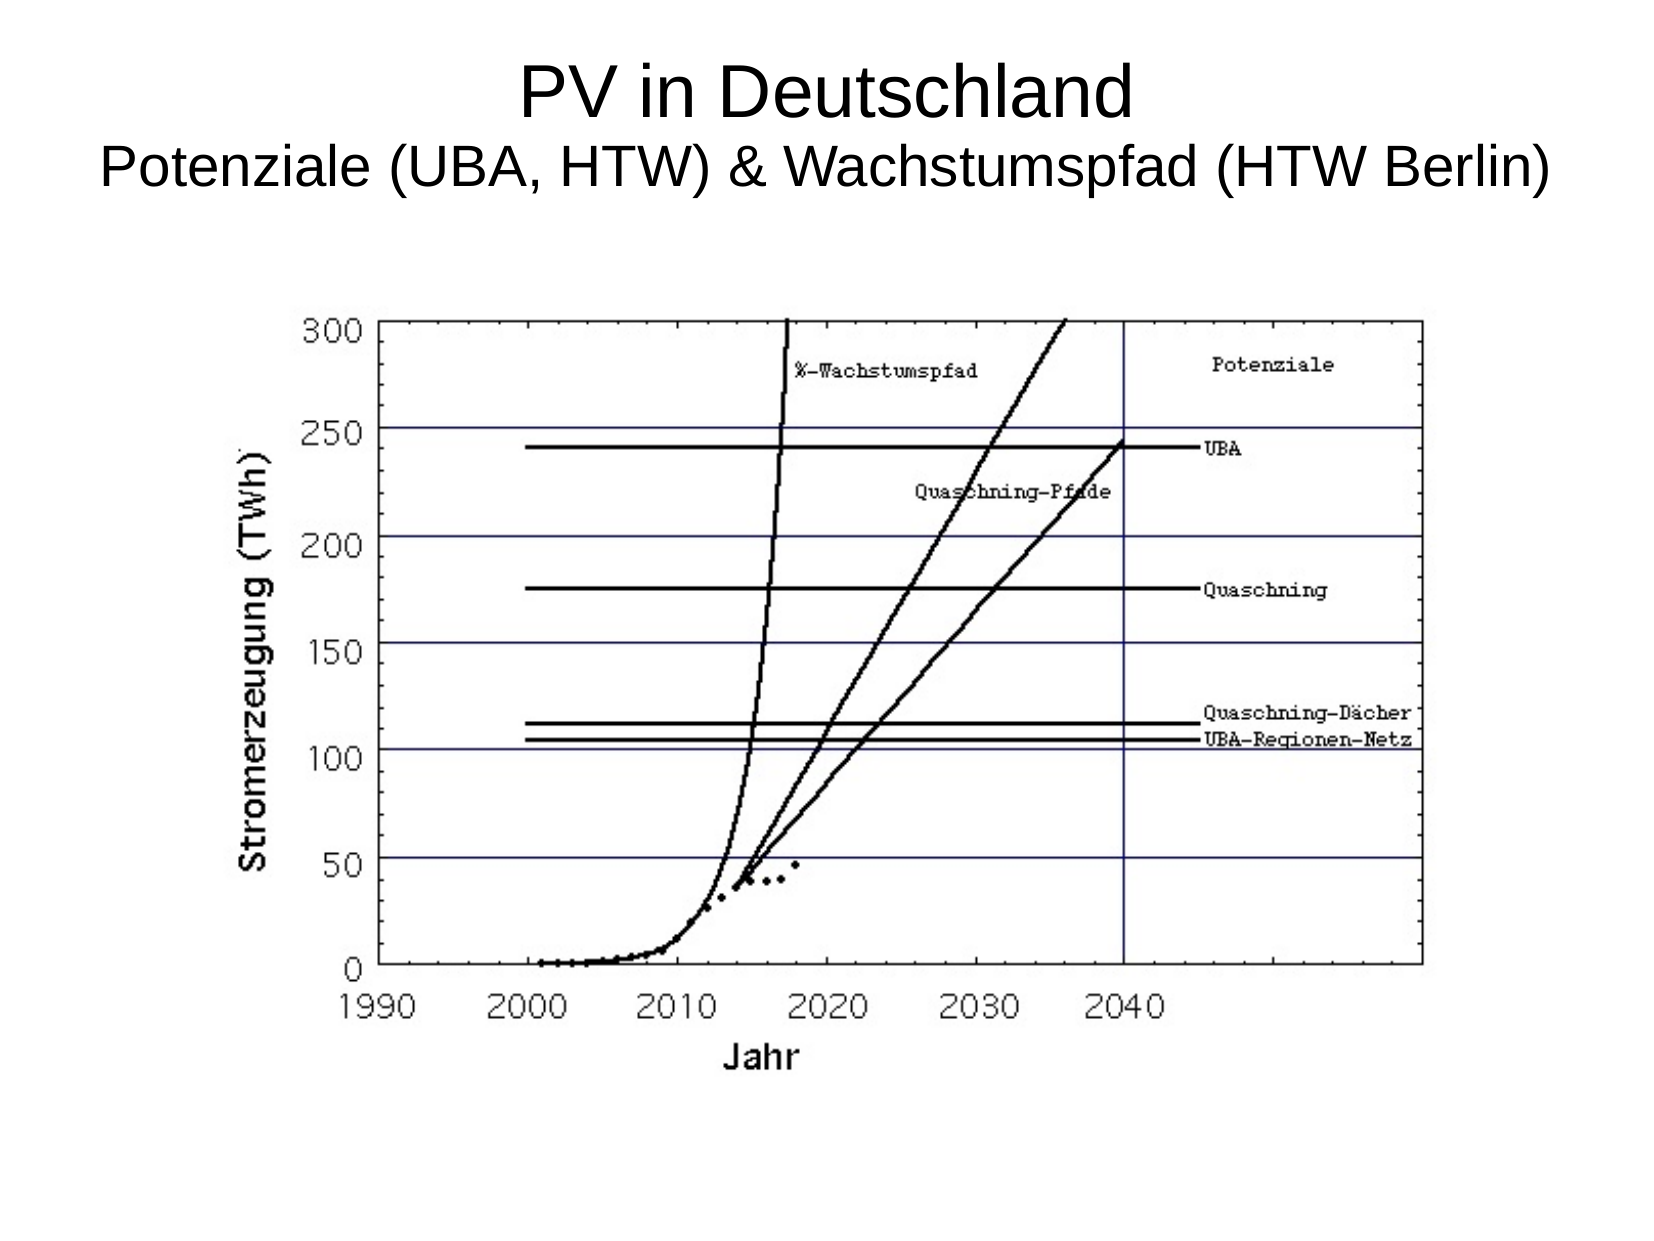

# PV in Deutschland Potenziale (UBA, HTW) & Wachstumspfad (HTW Berlin)